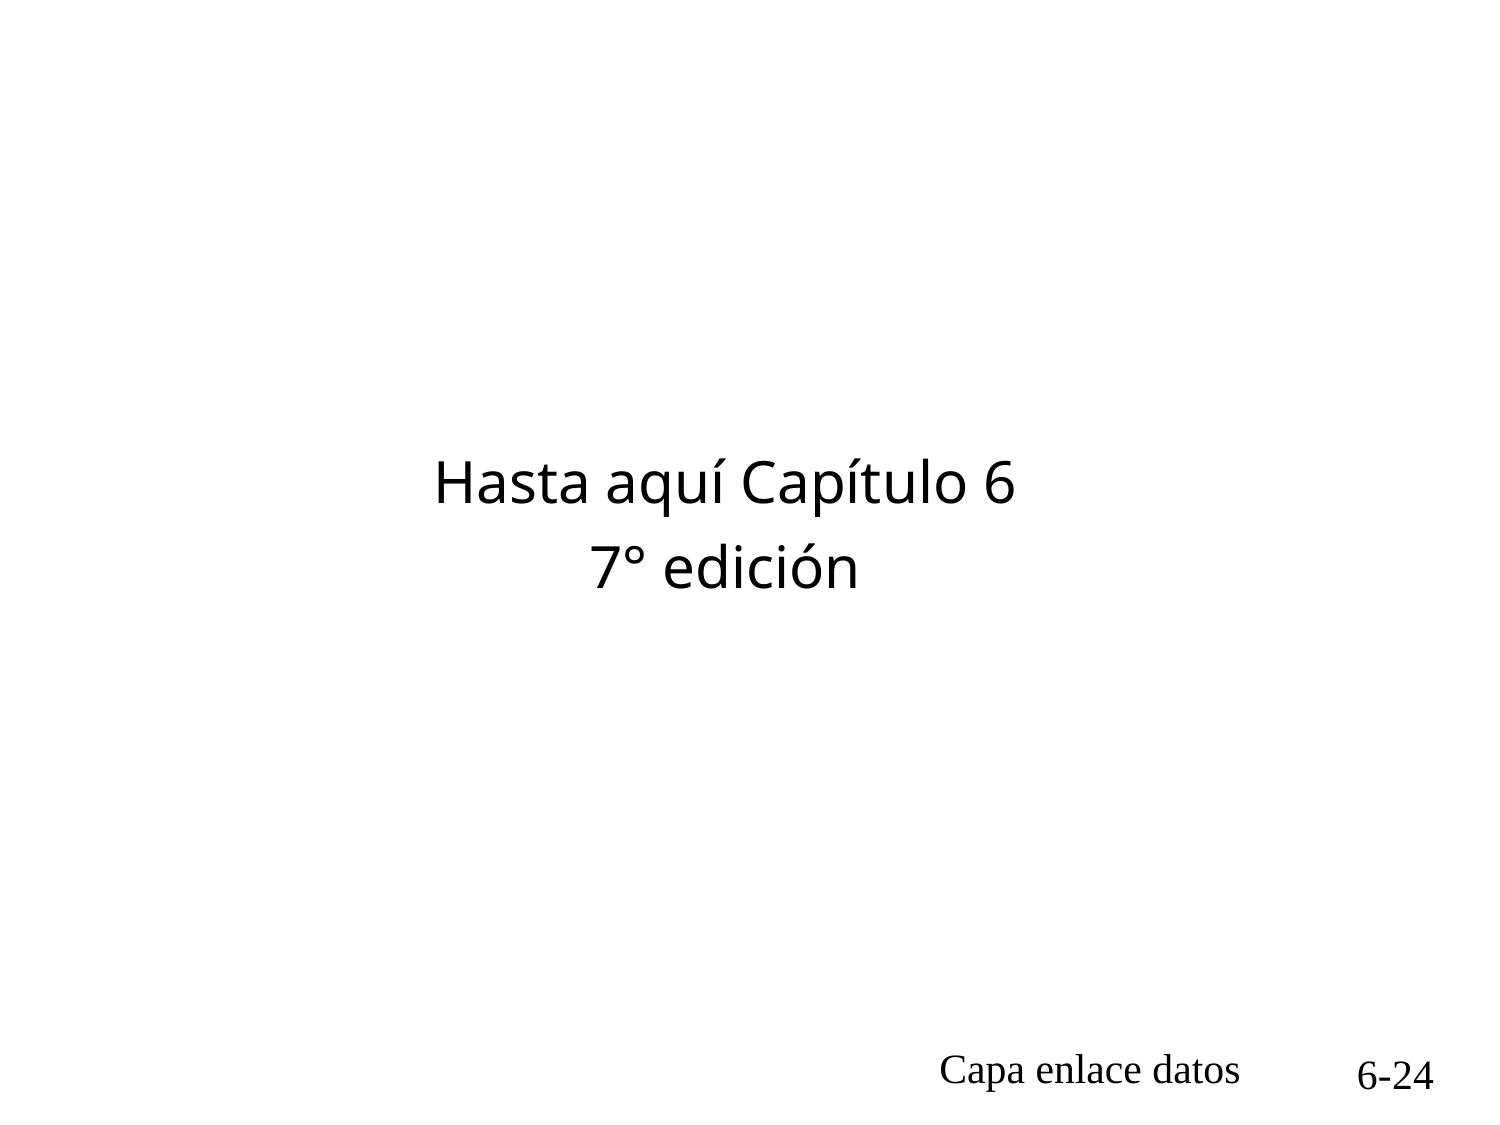

# Hasta aquí Capítulo 6
7° edición
24